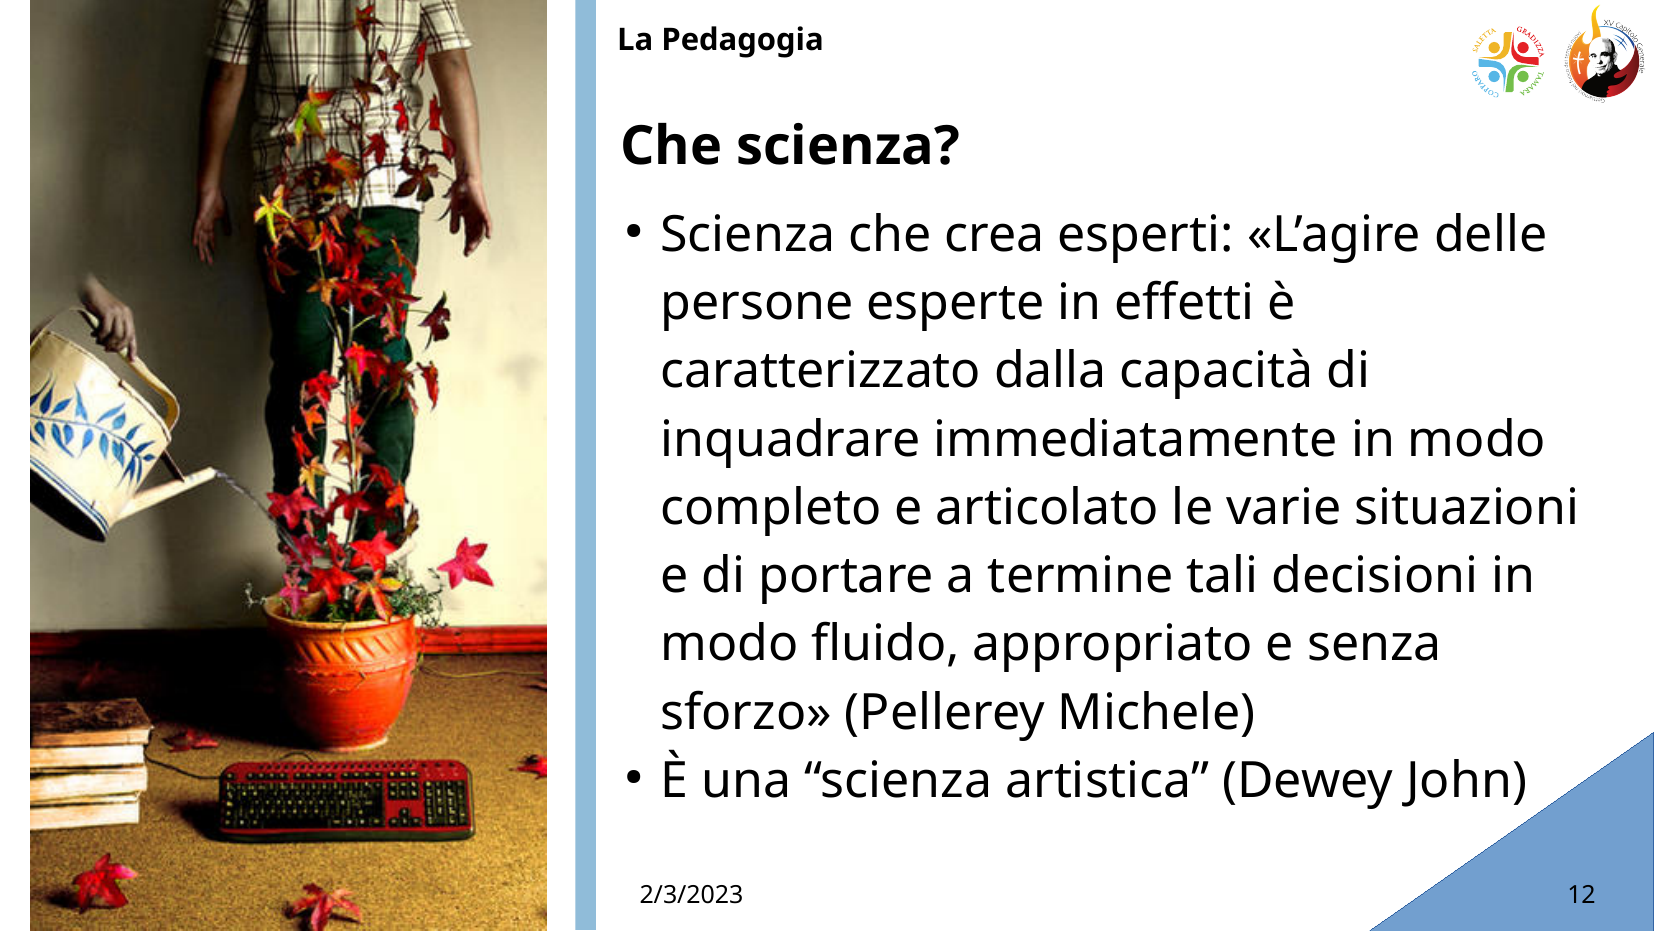

La Pedagogia
Che scienza?
# Scienza che crea esperti: «L’agire delle persone esperte in effetti è caratterizzato dalla capacità di inquadrare immediatamente in modo completo e articolato le varie situazioni e di portare a termine tali decisioni in modo fluido, appropriato e senza sforzo» (Pellerey Michele)
È una “scienza artistica” (Dewey John)